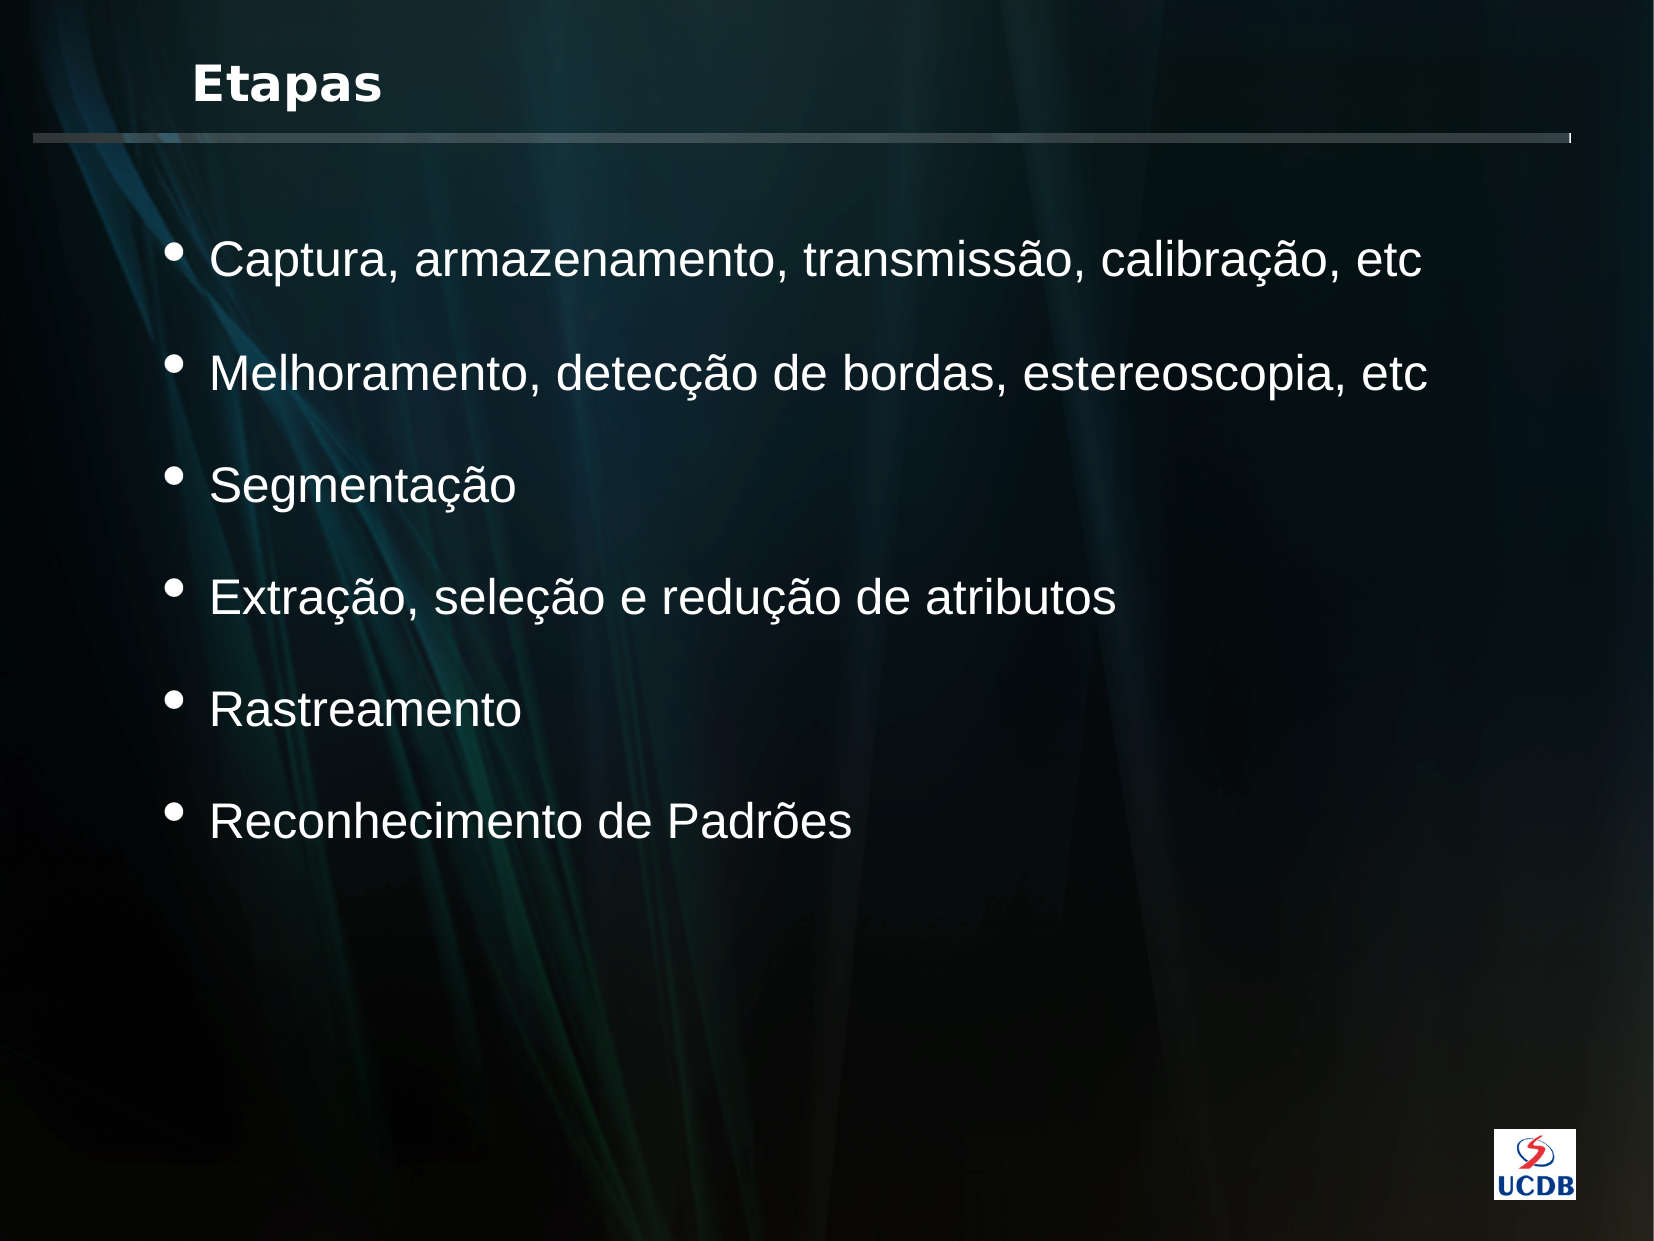

Etapas
Captura, armazenamento, transmissão, calibração, etc
Melhoramento, detecção de bordas, estereoscopia, etc
Segmentação
Extração, seleção e redução de atributos
Rastreamento
Reconhecimento de Padrões